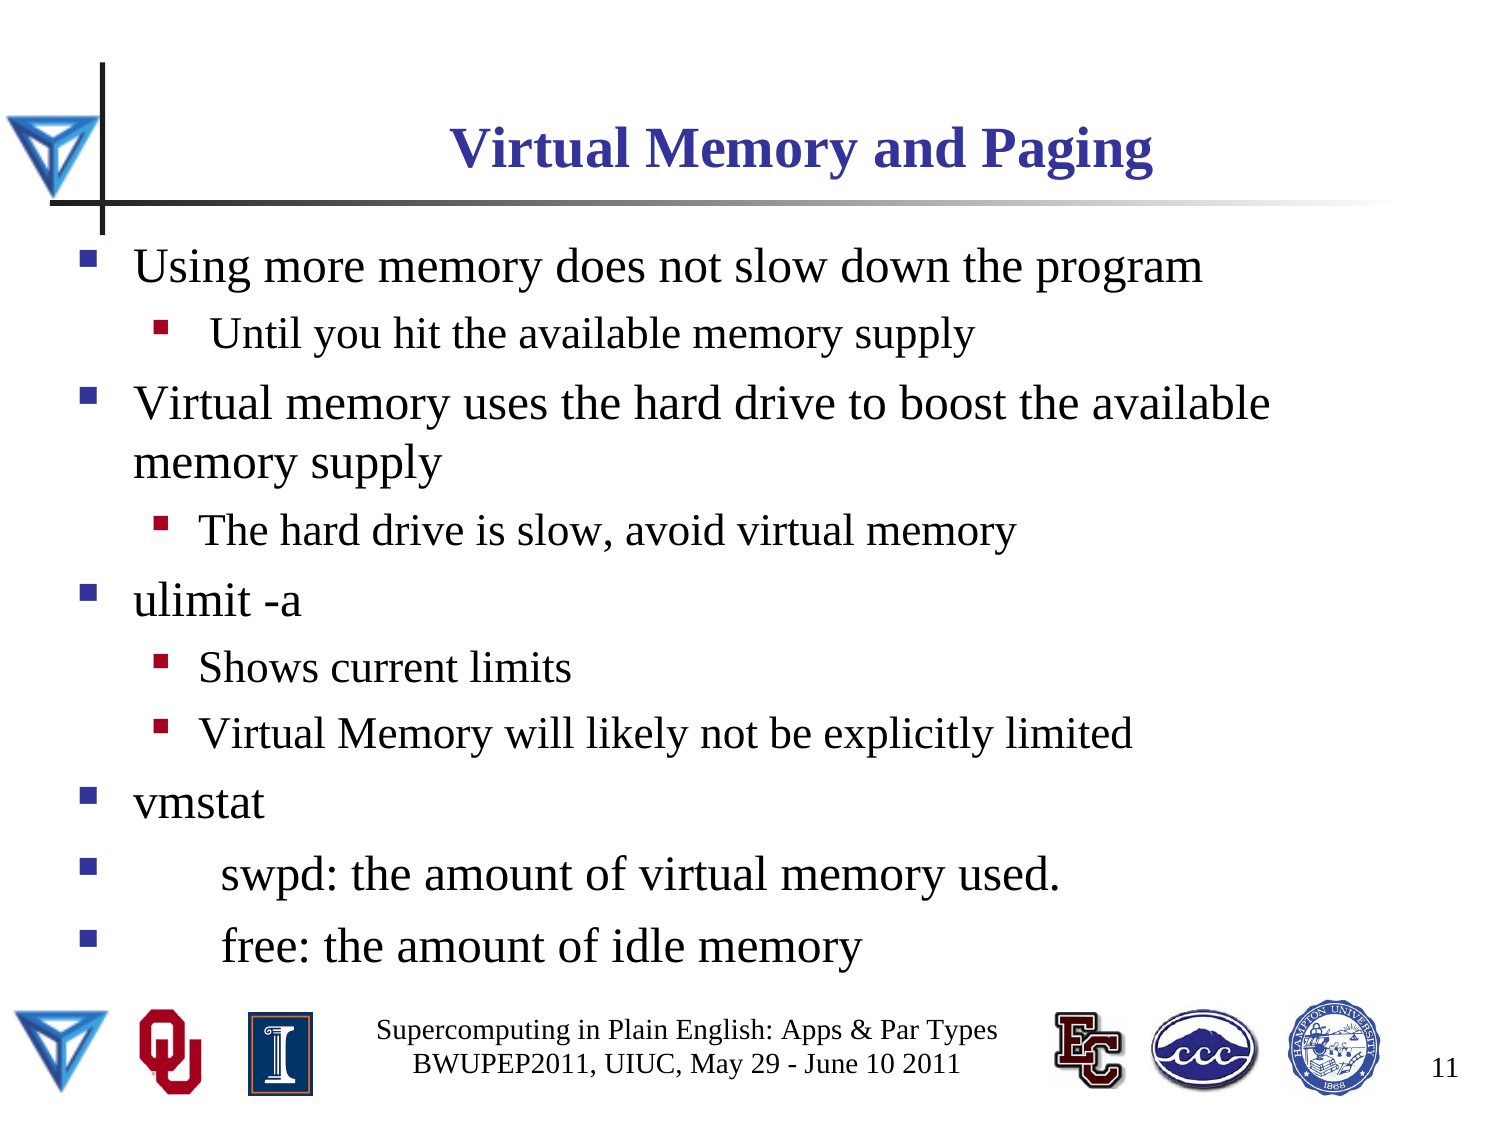

# Virtual Memory and Paging
Using more memory does not slow down the program
 Until you hit the available memory supply
Virtual memory uses the hard drive to boost the available memory supply
The hard drive is slow, avoid virtual memory
ulimit -a
Shows current limits
Virtual Memory will likely not be explicitly limited
vmstat
 swpd: the amount of virtual memory used.
 free: the amount of idle memory
Supercomputing in Plain English: Apps & Par Types BWUPEP2011, UIUC, May 29 - June 10 2011